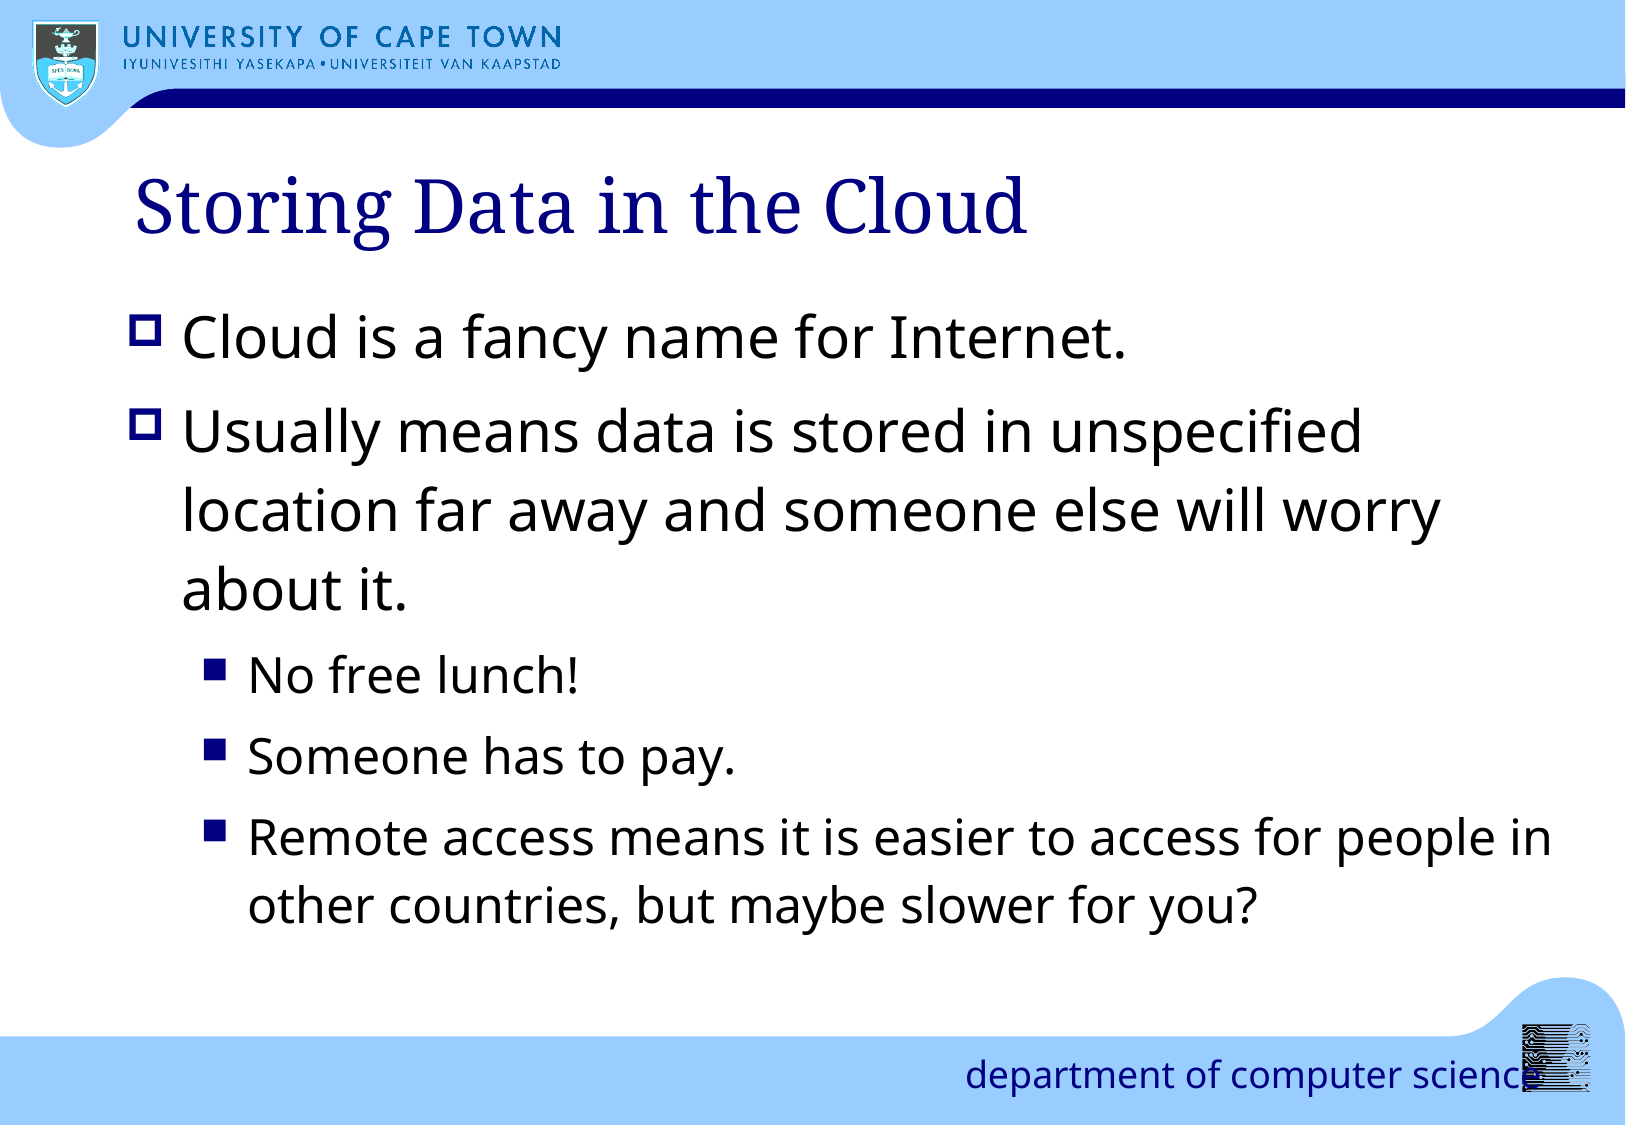

# Storing Data in the Cloud
Cloud is a fancy name for Internet.
Usually means data is stored in unspecified location far away and someone else will worry about it.
No free lunch!
Someone has to pay.
Remote access means it is easier to access for people in other countries, but maybe slower for you?